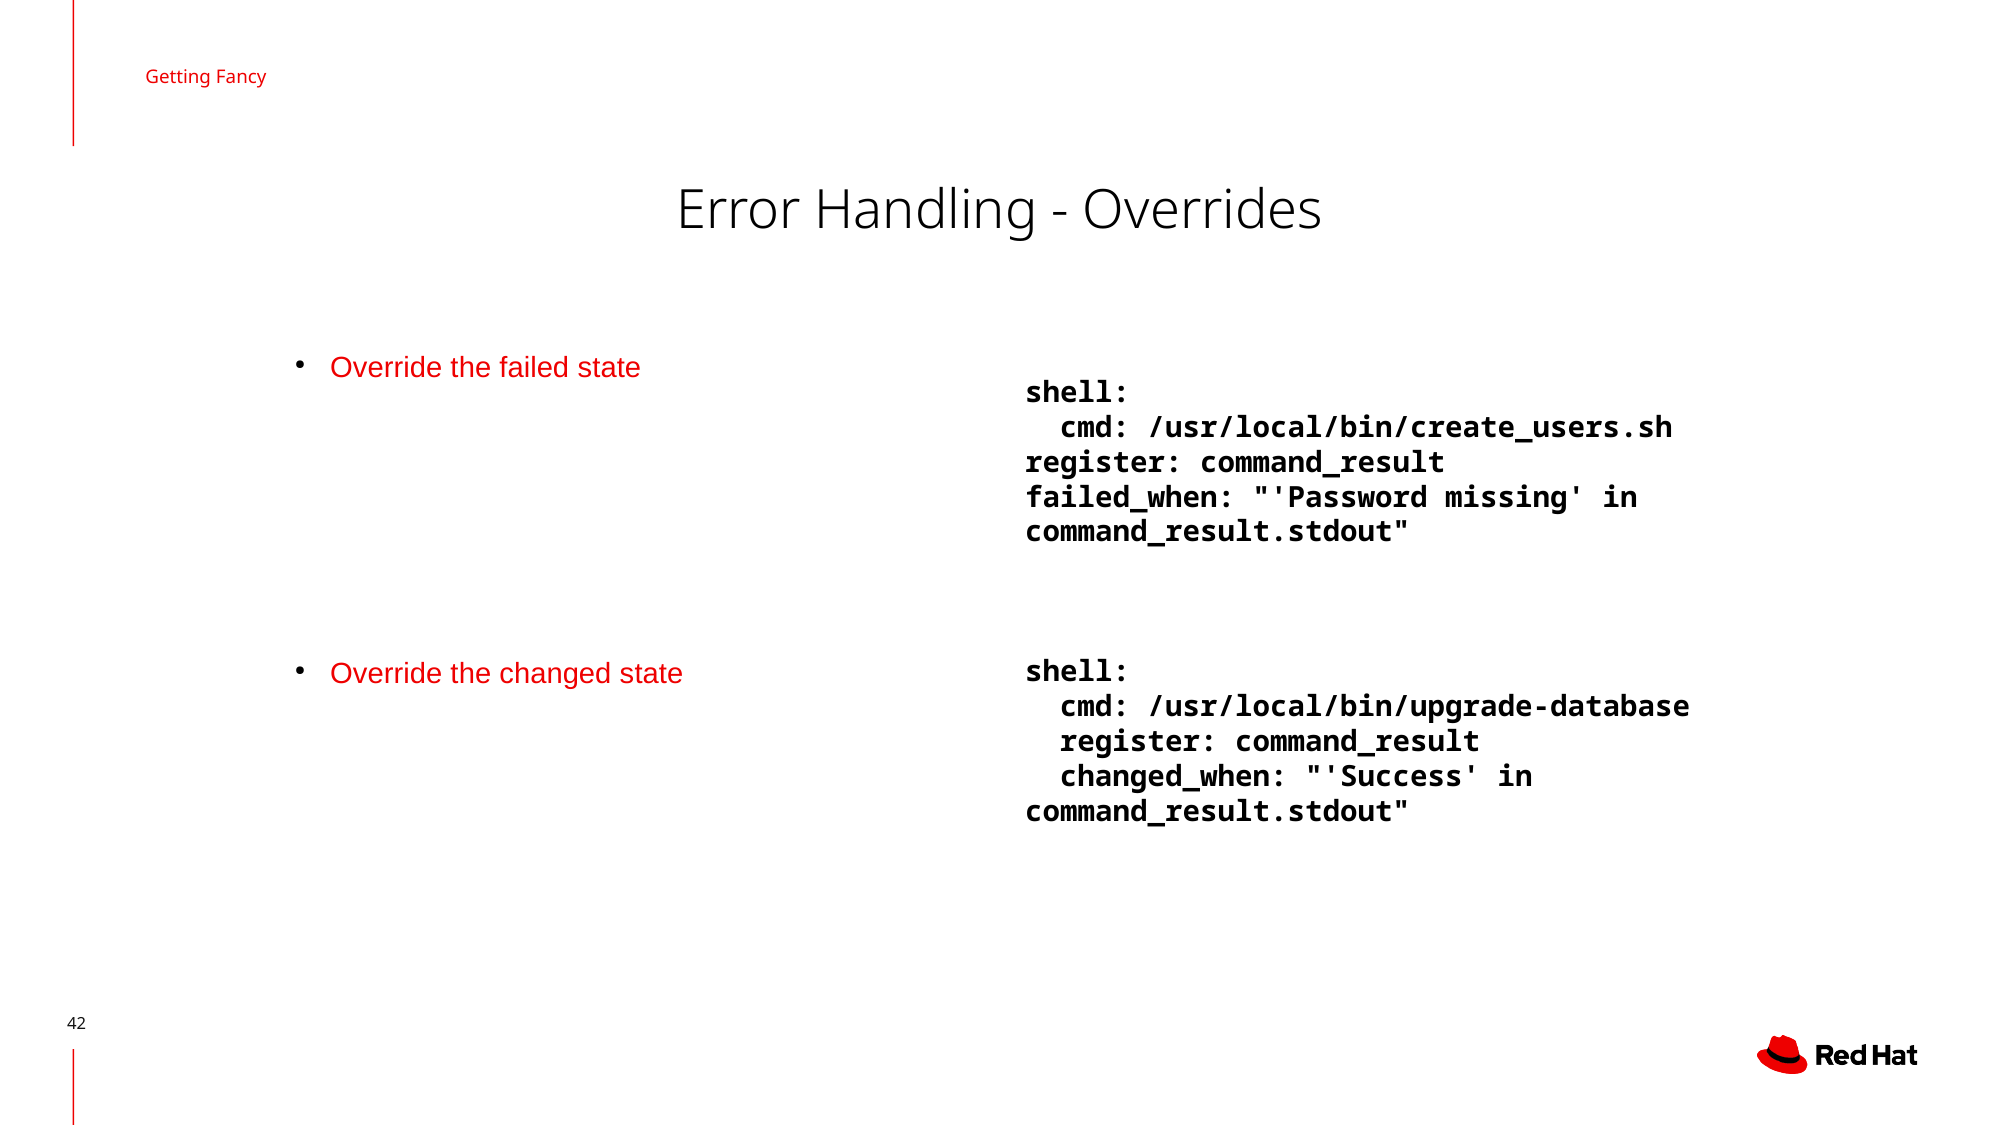

Getting Fancy
# Error Handling - Overrides
Override the failed state
Override the changed state
shell:
 cmd: /usr/local/bin/create_users.sh
register: command_result
failed_when: "'Password missing' in command_result.stdout"
shell:
 cmd: /usr/local/bin/upgrade-database
 register: command_result
 changed_when: "'Success' in command_result.stdout"
42